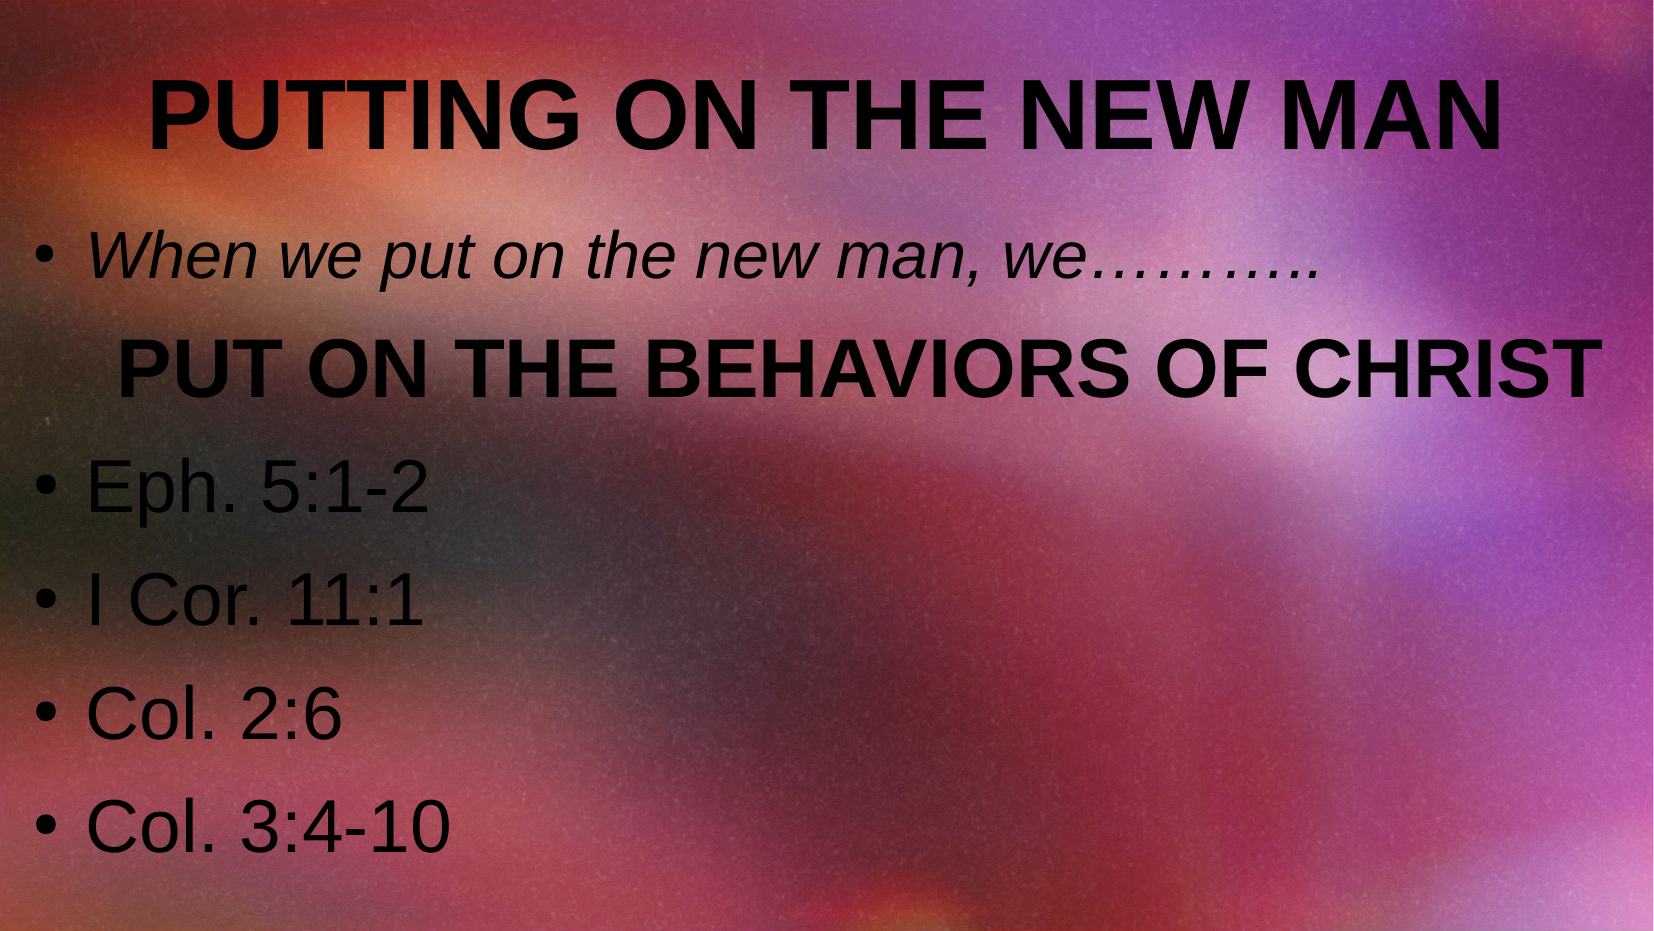

# PUTTING ON THE NEW MAN
When we put on the new man, we………..
PUT ON THE BEHAVIORS OF CHRIST
Eph. 5:1-2
I Cor. 11:1
Col. 2:6
Col. 3:4-10